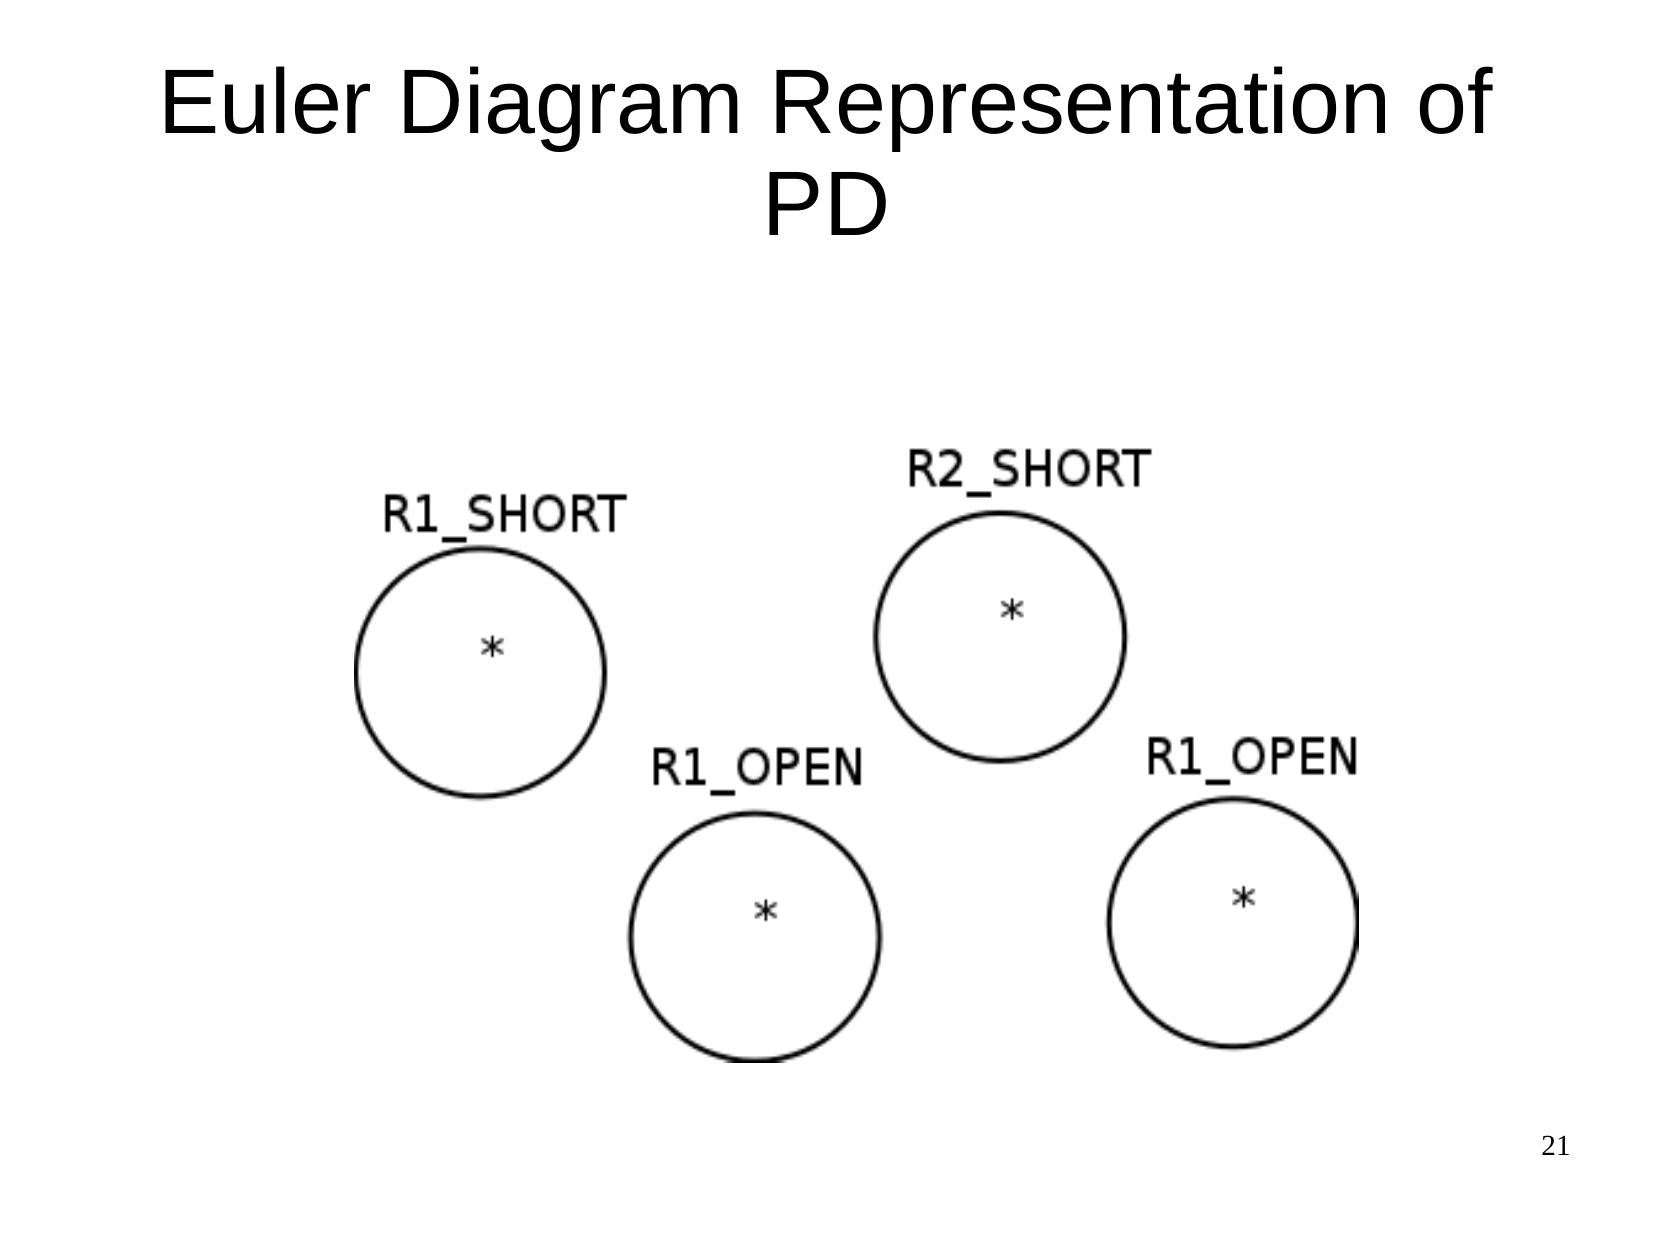

# Euler Diagram Representation of PD
21